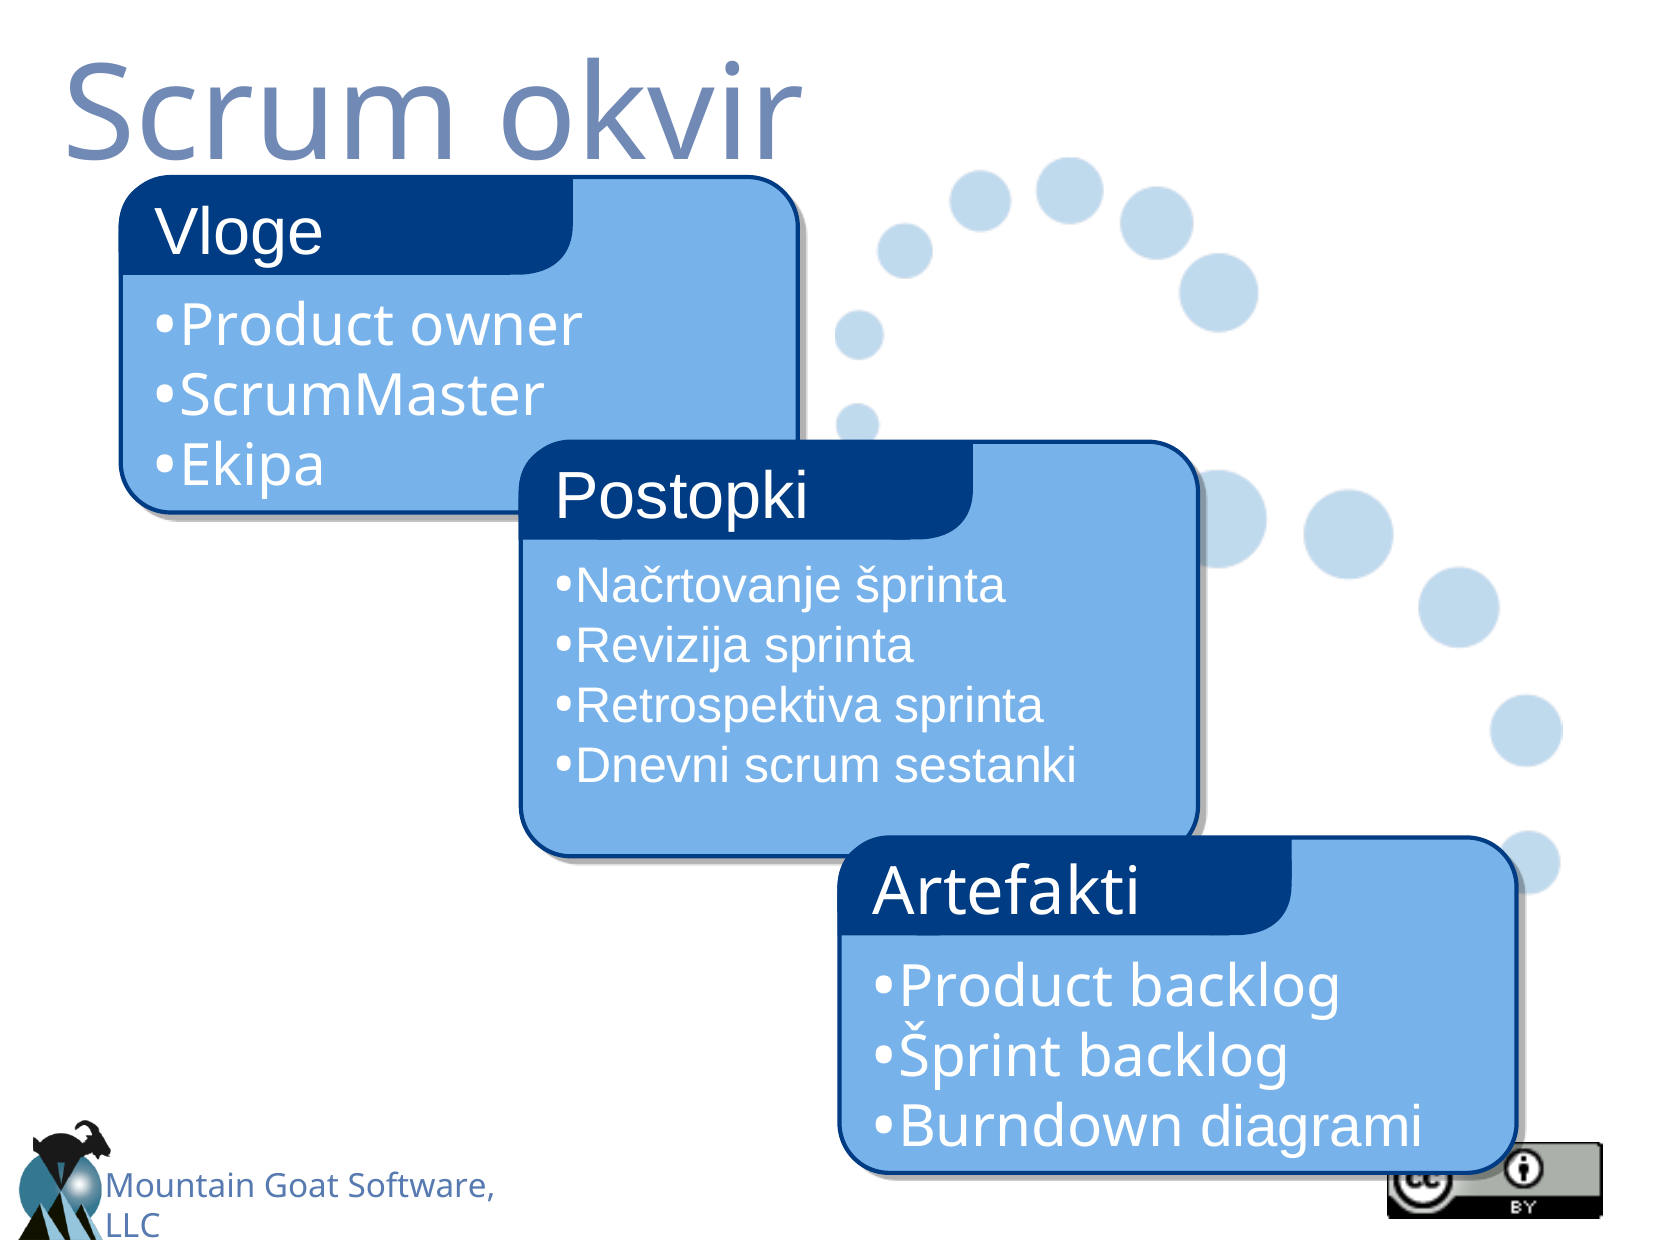

# Scrum okvir
Vloge
Product owner
ScrumMaster
Ekipa
Postopki
Načrtovanje šprinta
Revizija sprinta
Retrospektiva sprinta
Dnevni scrum sestanki
Artefakti
Product backlog
Šprint backlog
Burndown diagrami